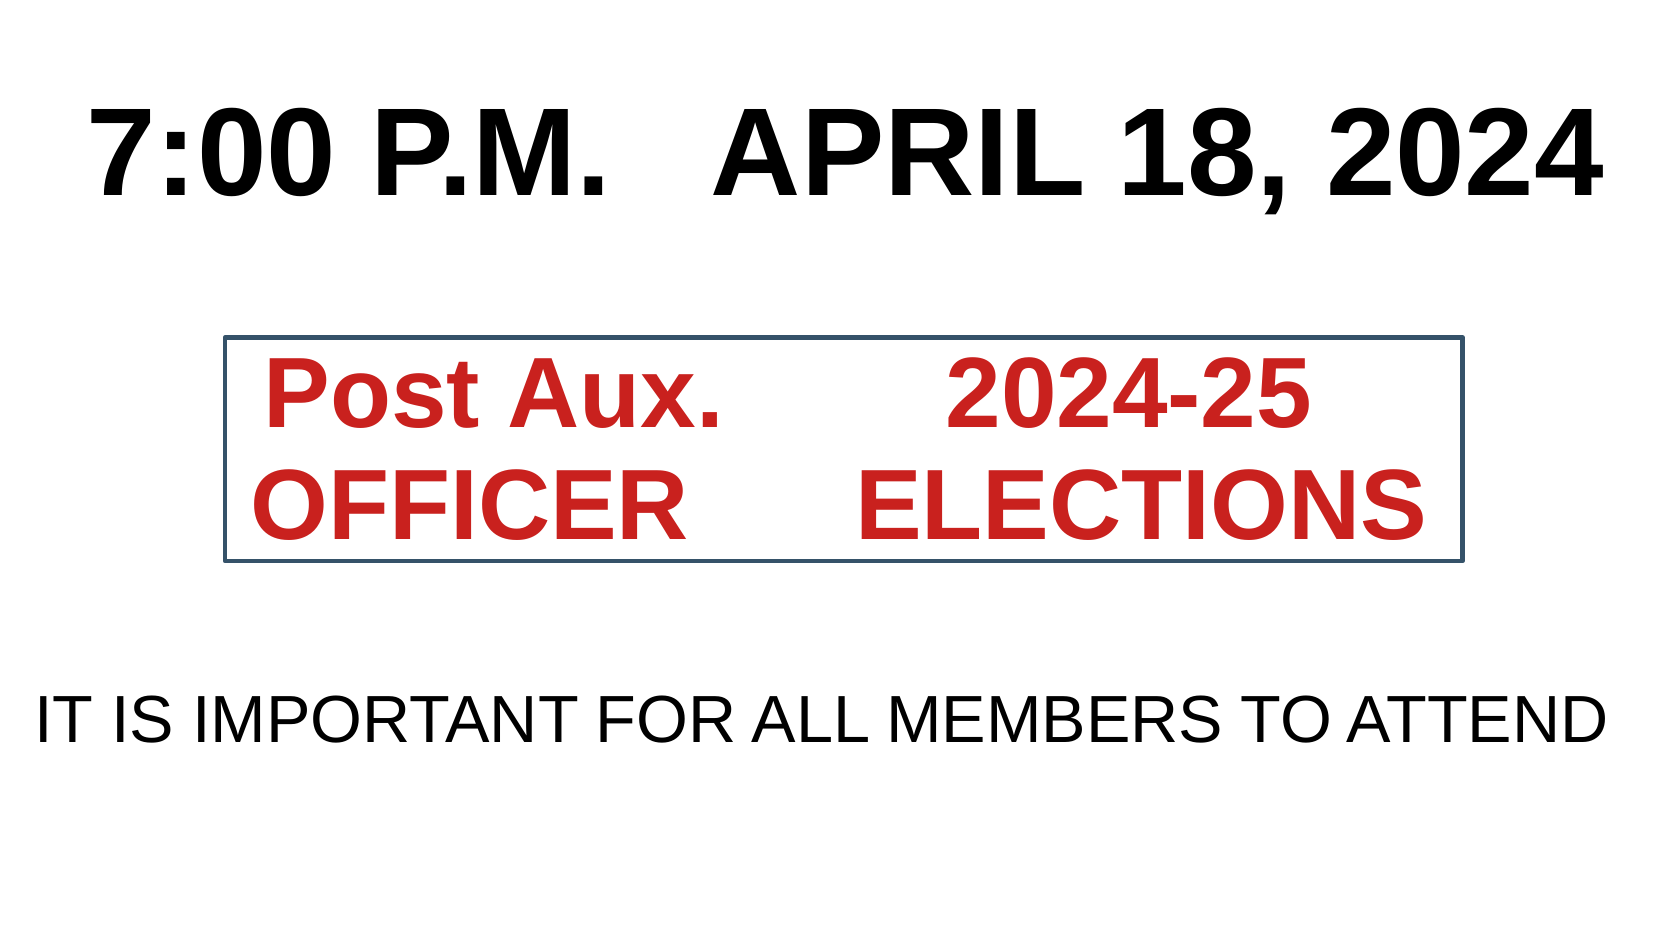

7:00 P.M. APRIL 18, 2024
Post Aux. 2024-25 OFFICER ELECTIONS
IT IS IMPORTANT FOR ALL MEMBERS TO ATTEND